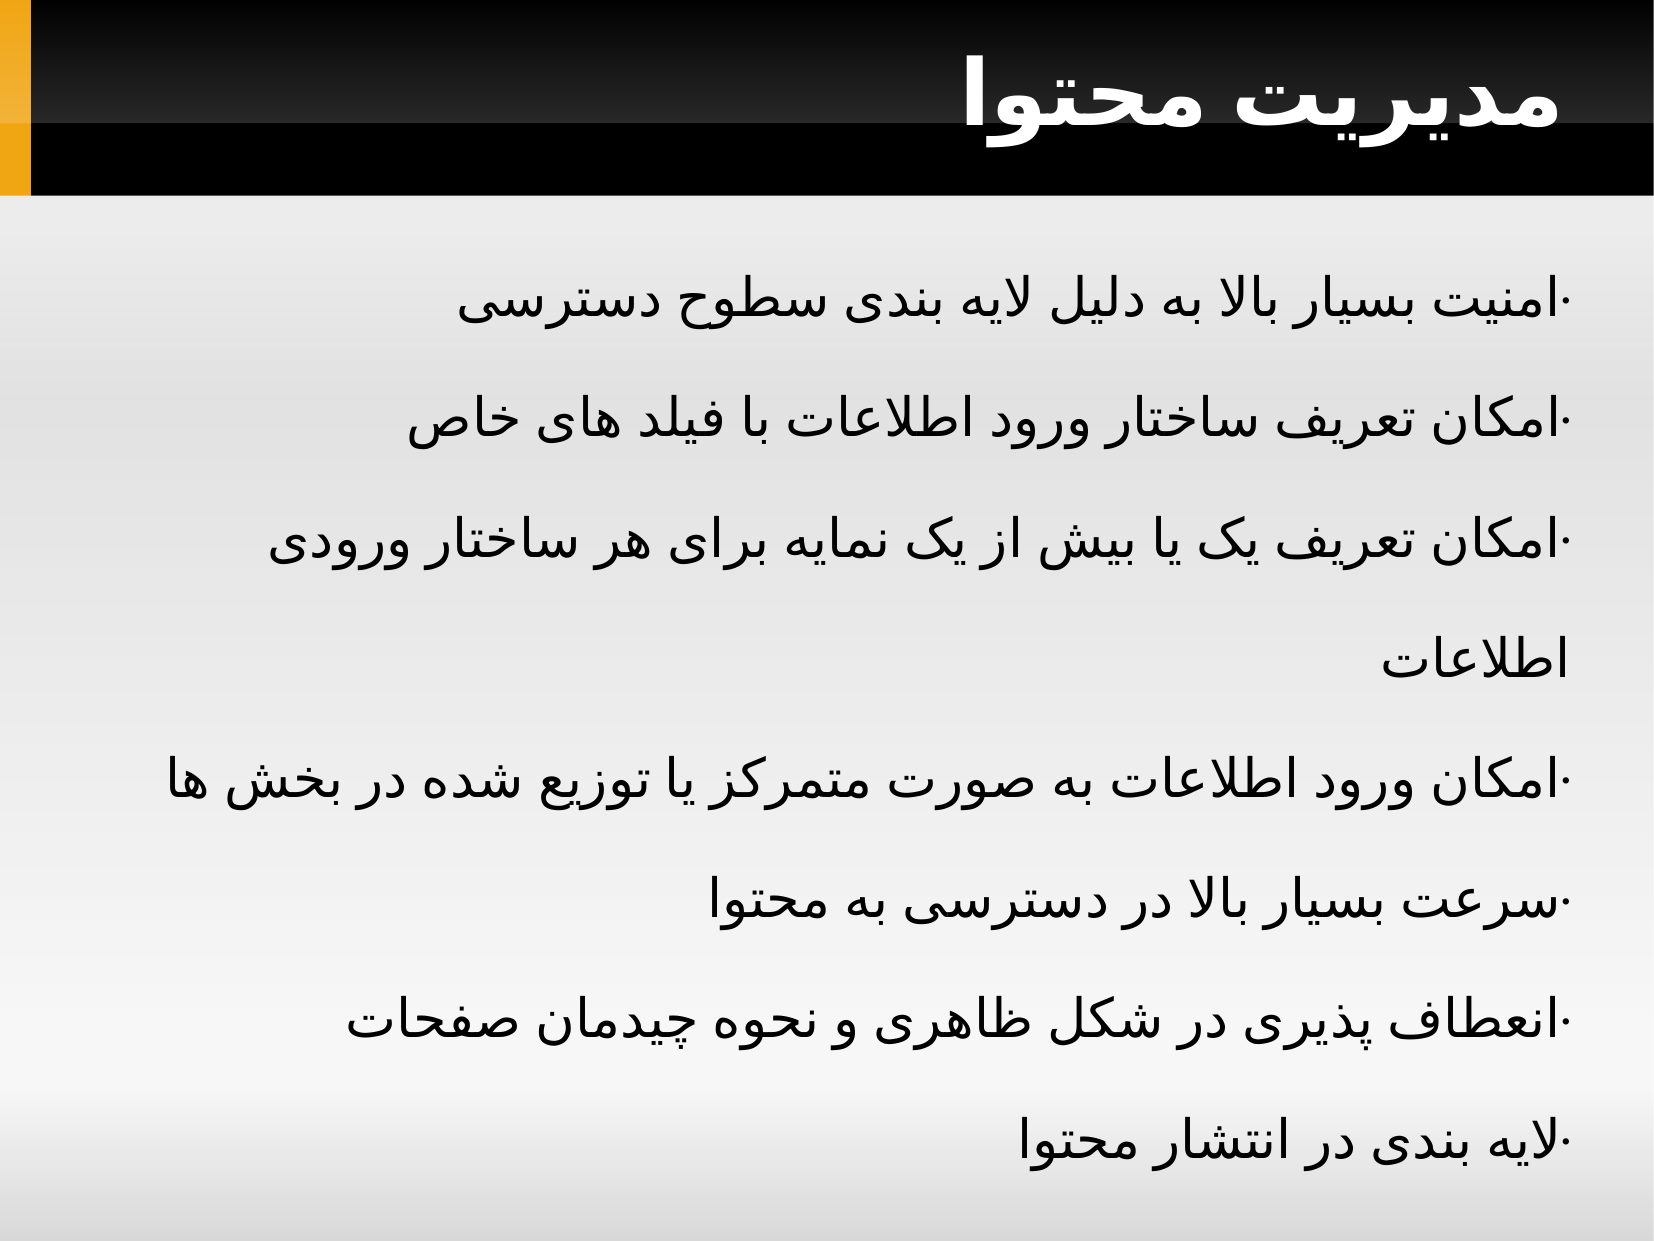

# مدیریت محتوا
امنیت بسیار بالا به دلیل لایه بندی سطوح دسترسی
امکان تعریف ساختار ورود اطلاعات با فیلد های خاص
امکان تعریف یک یا بیش از یک نمایه برای هر ساختار ورودی اطلاعات
امکان ورود اطلاعات به صورت متمرکز یا توزیع شده در بخش ها
سرعت بسیار بالا در دسترسی به محتوا
انعطاف پذیری در شکل ظاهری و نحوه چیدمان صفحات
لایه بندی در انتشار محتوا